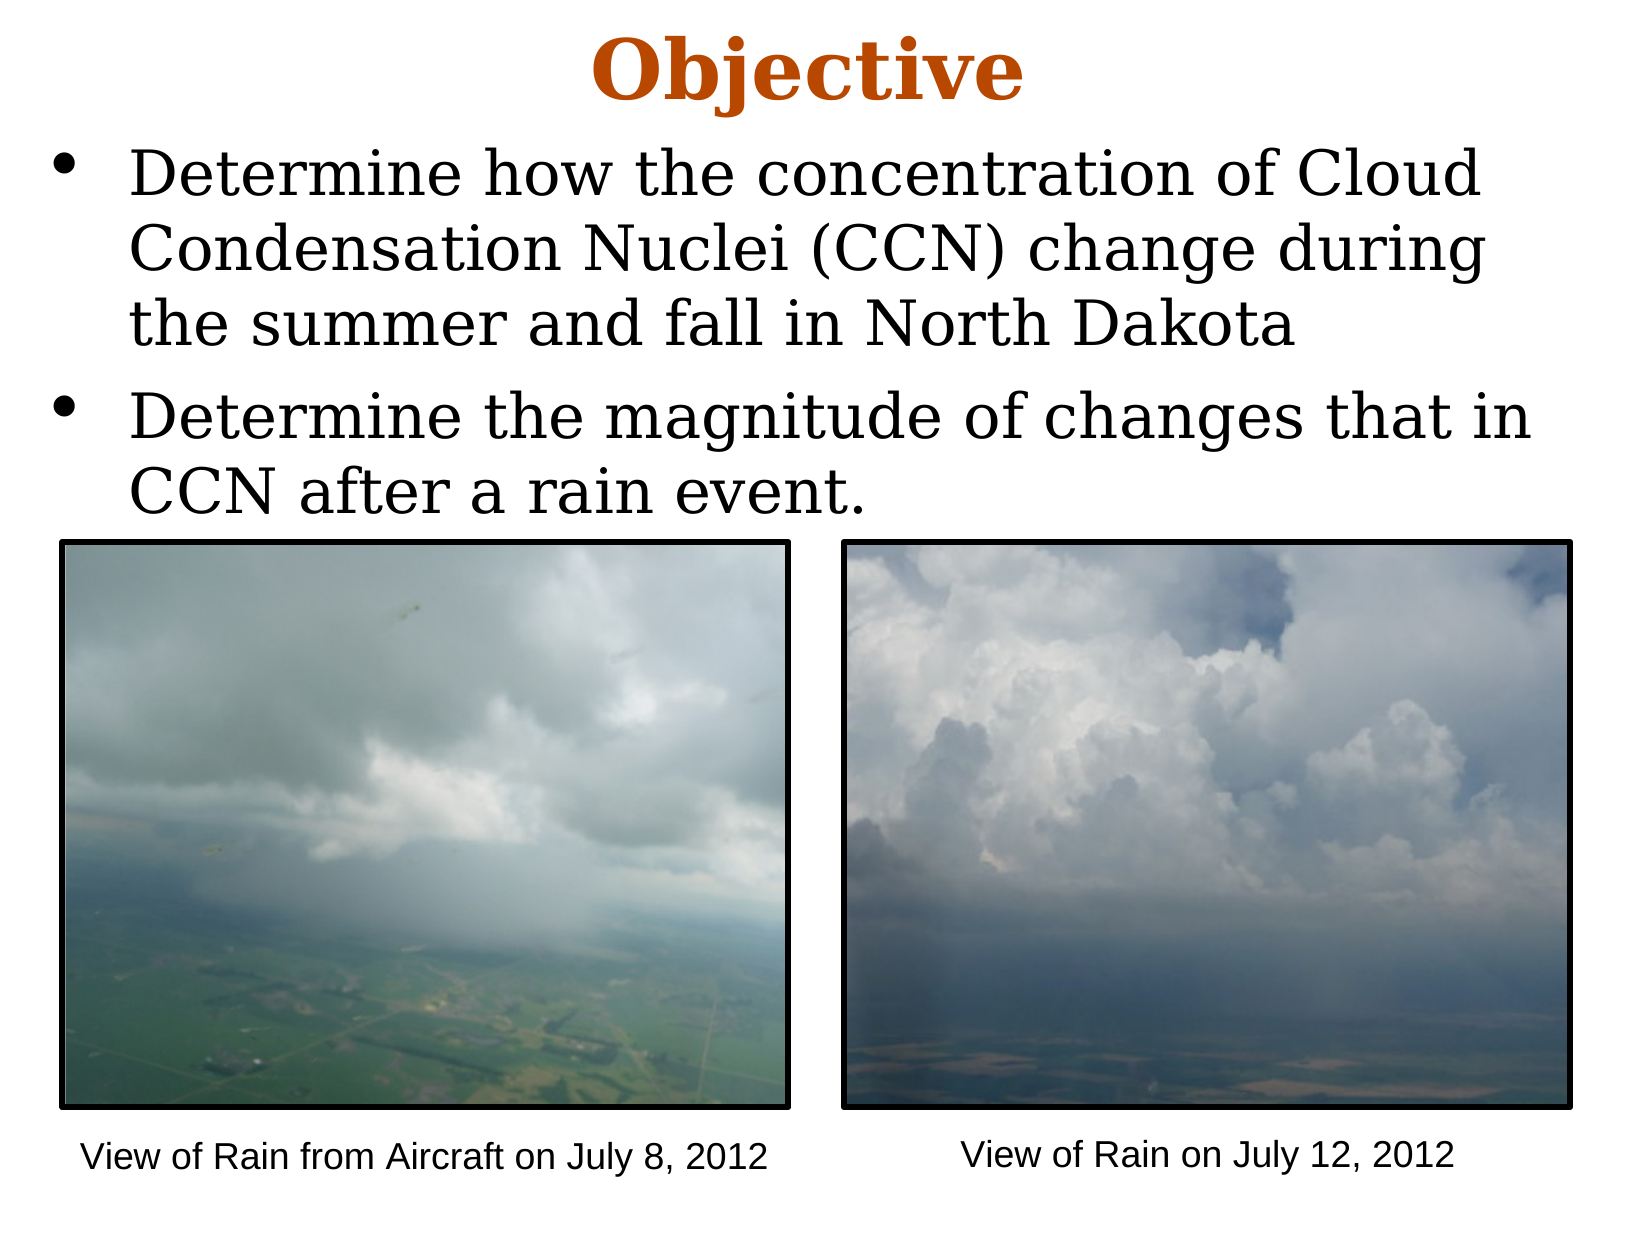

# Objective‏
Determine how the concentration of Cloud Condensation Nuclei (CCN) change during the summer and fall in North Dakota
Determine the magnitude of changes that in CCN after a rain event.
View of Rain on July 12, 2012
View of Rain from Aircraft on July 8, 2012